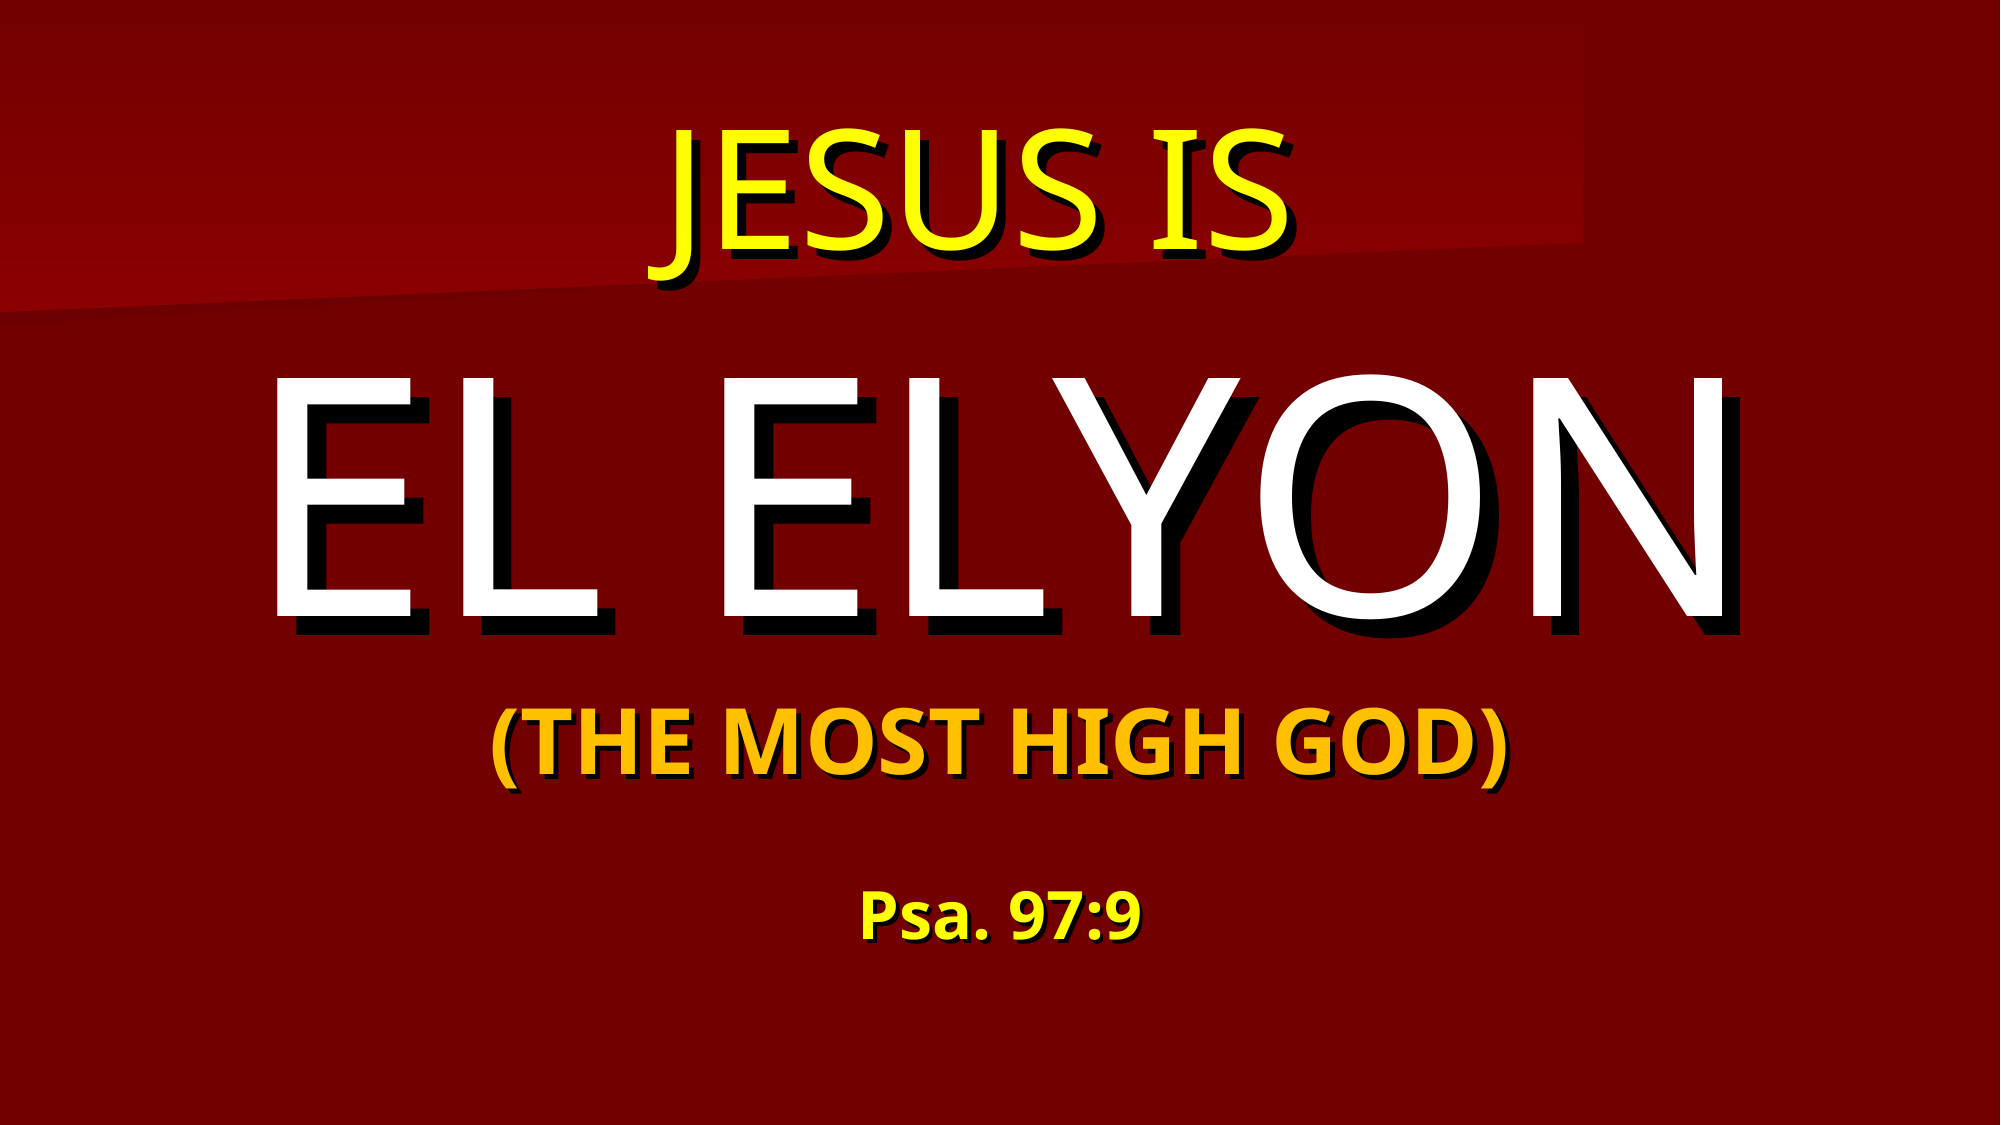

# JESUS IS EL ELYON (THE MOST HIGH GOD) Psa. 97:9